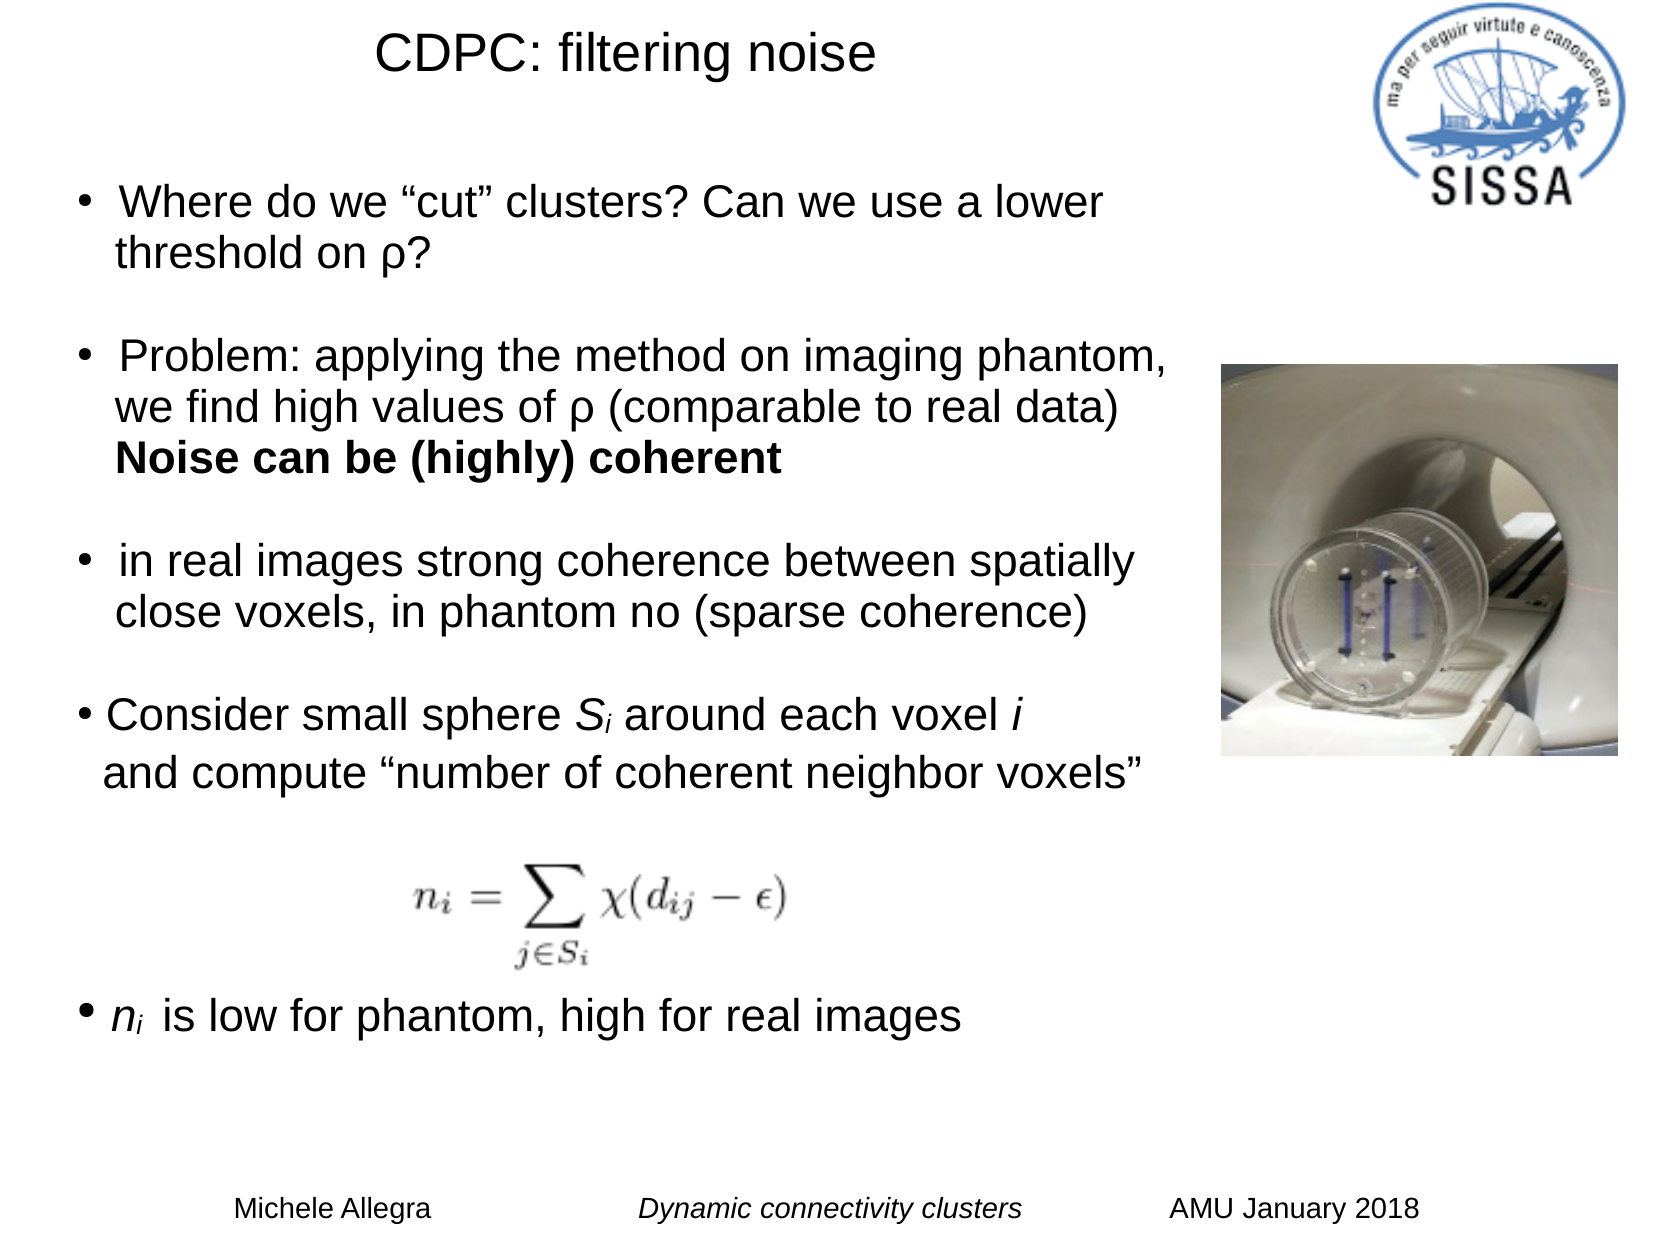

# CDPC: filtering noise
 Where do we “cut” clusters? Can we use a lower threshold on ρ?
 Problem: applying the method on imaging phantom, we find high values of ρ (comparable to real data) Noise can be (highly) coherent
 in real images strong coherence between spatially close voxels, in phantom no (sparse coherence)
 Consider small sphere Si around each voxel i and compute “number of coherent neighbor voxels”
 ni is low for phantom, high for real images
Michele Allegra Dynamic connectivity clusters AMU January 2018